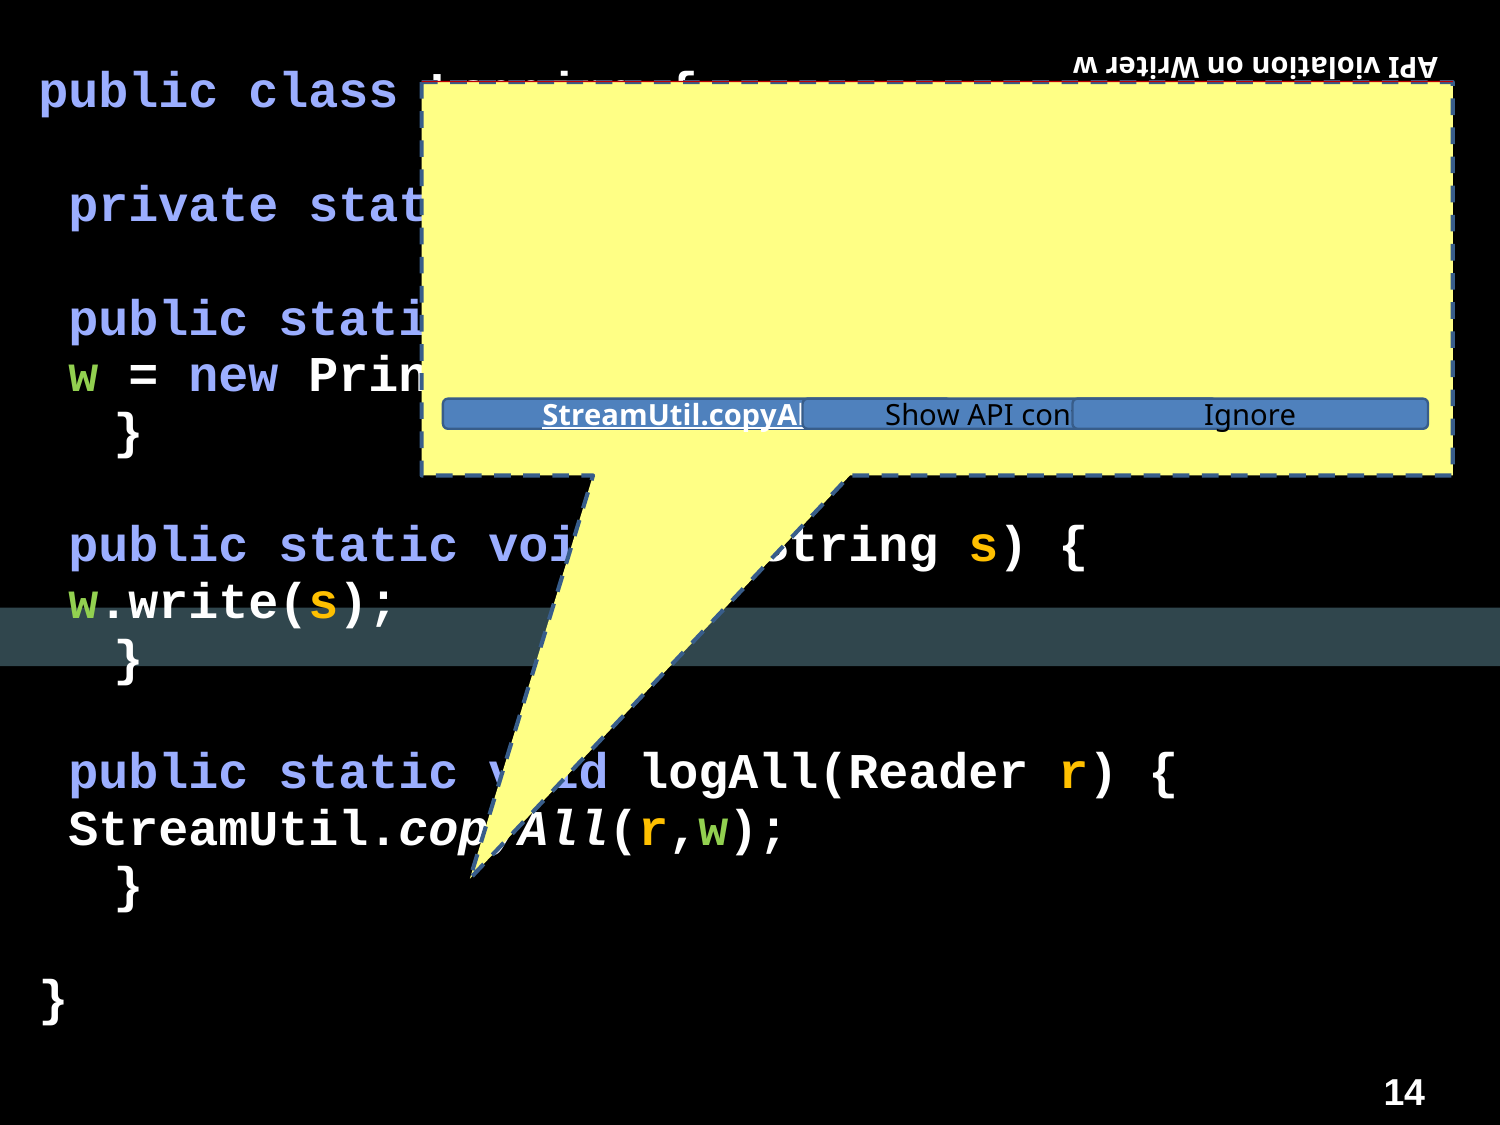

public class Logging {
 private static Writer w;
 public static void init(OutputStream os) {
 w = new PrintWriter(os);
	}
 public static void log(String s) {
 w.write(s);
	}
 public static void logAll(Reader r) {
 StreamUtil.copyAll(r,w);
	}
}
API violation on Writer w
StreamUtil.copyAll(..)
Show API contract
Ignore
14